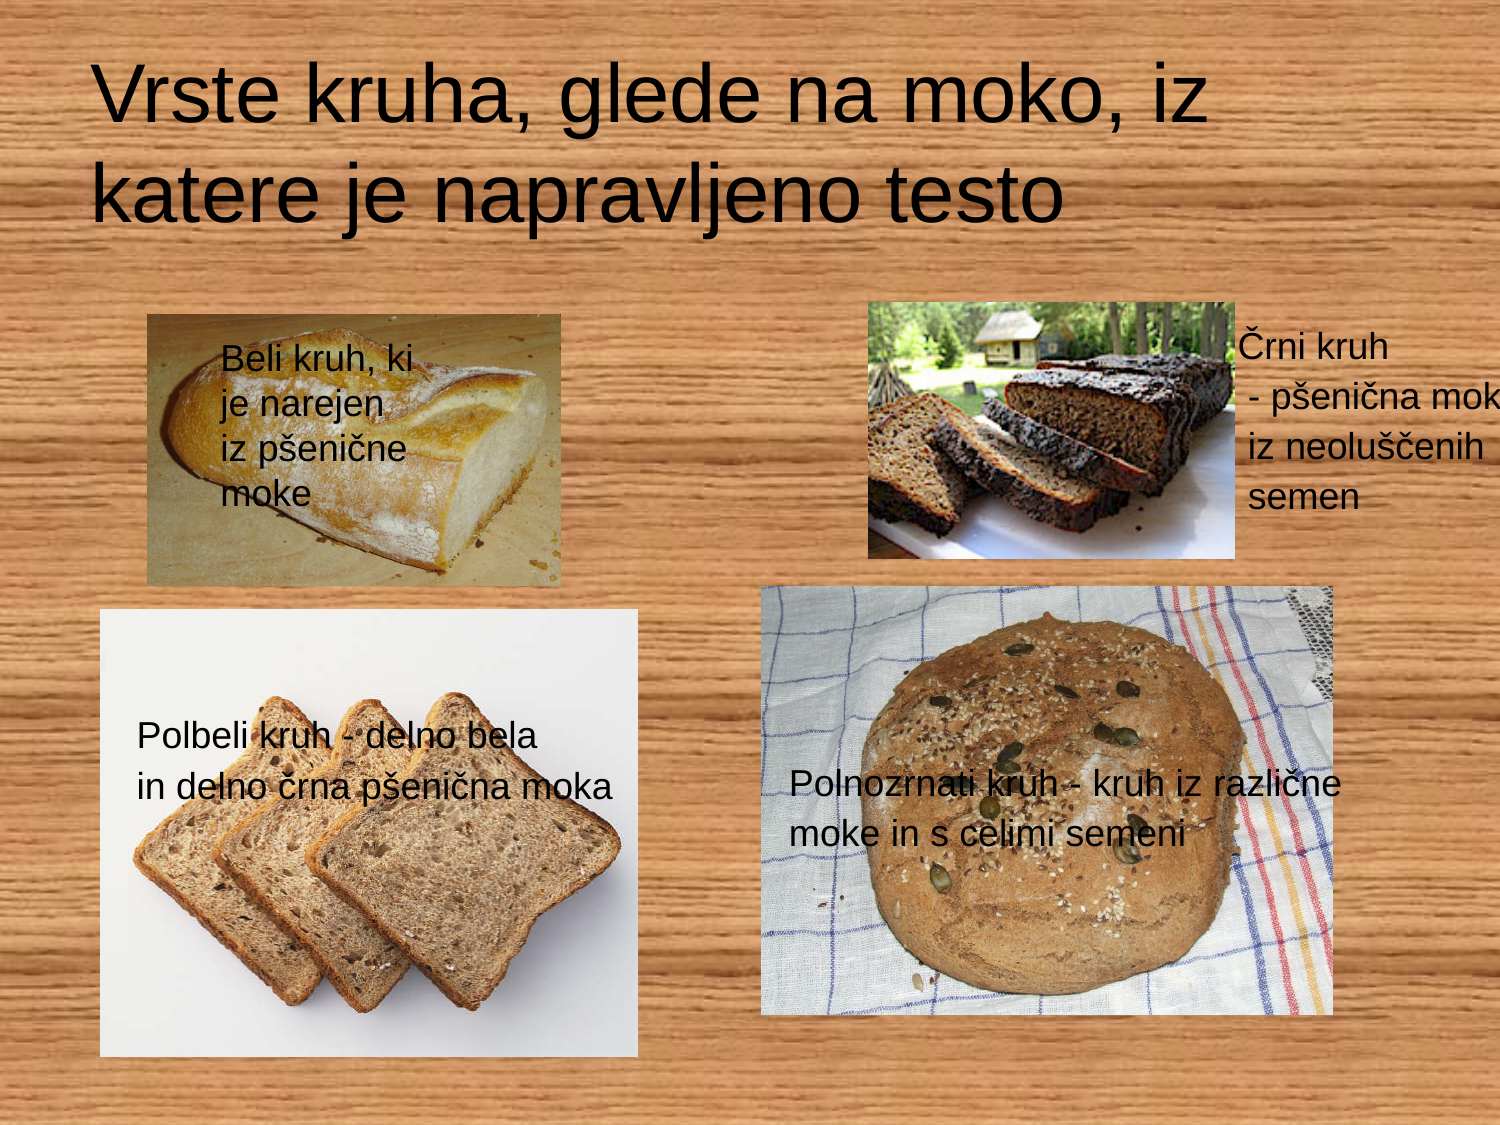

# Vrste kruha, glede na moko, iz katere je napravljeno testo
Črni kruh
 - pšenična moka
 iz neoluščenih
 semen
 Beli kruh, ki
 je narejen
 iz pšenične
 moke
 Polbeli kruh - delno bela
 in delno črna pšenična moka
Polnozrnati kruh - kruh iz različne
moke in s celimi semeni